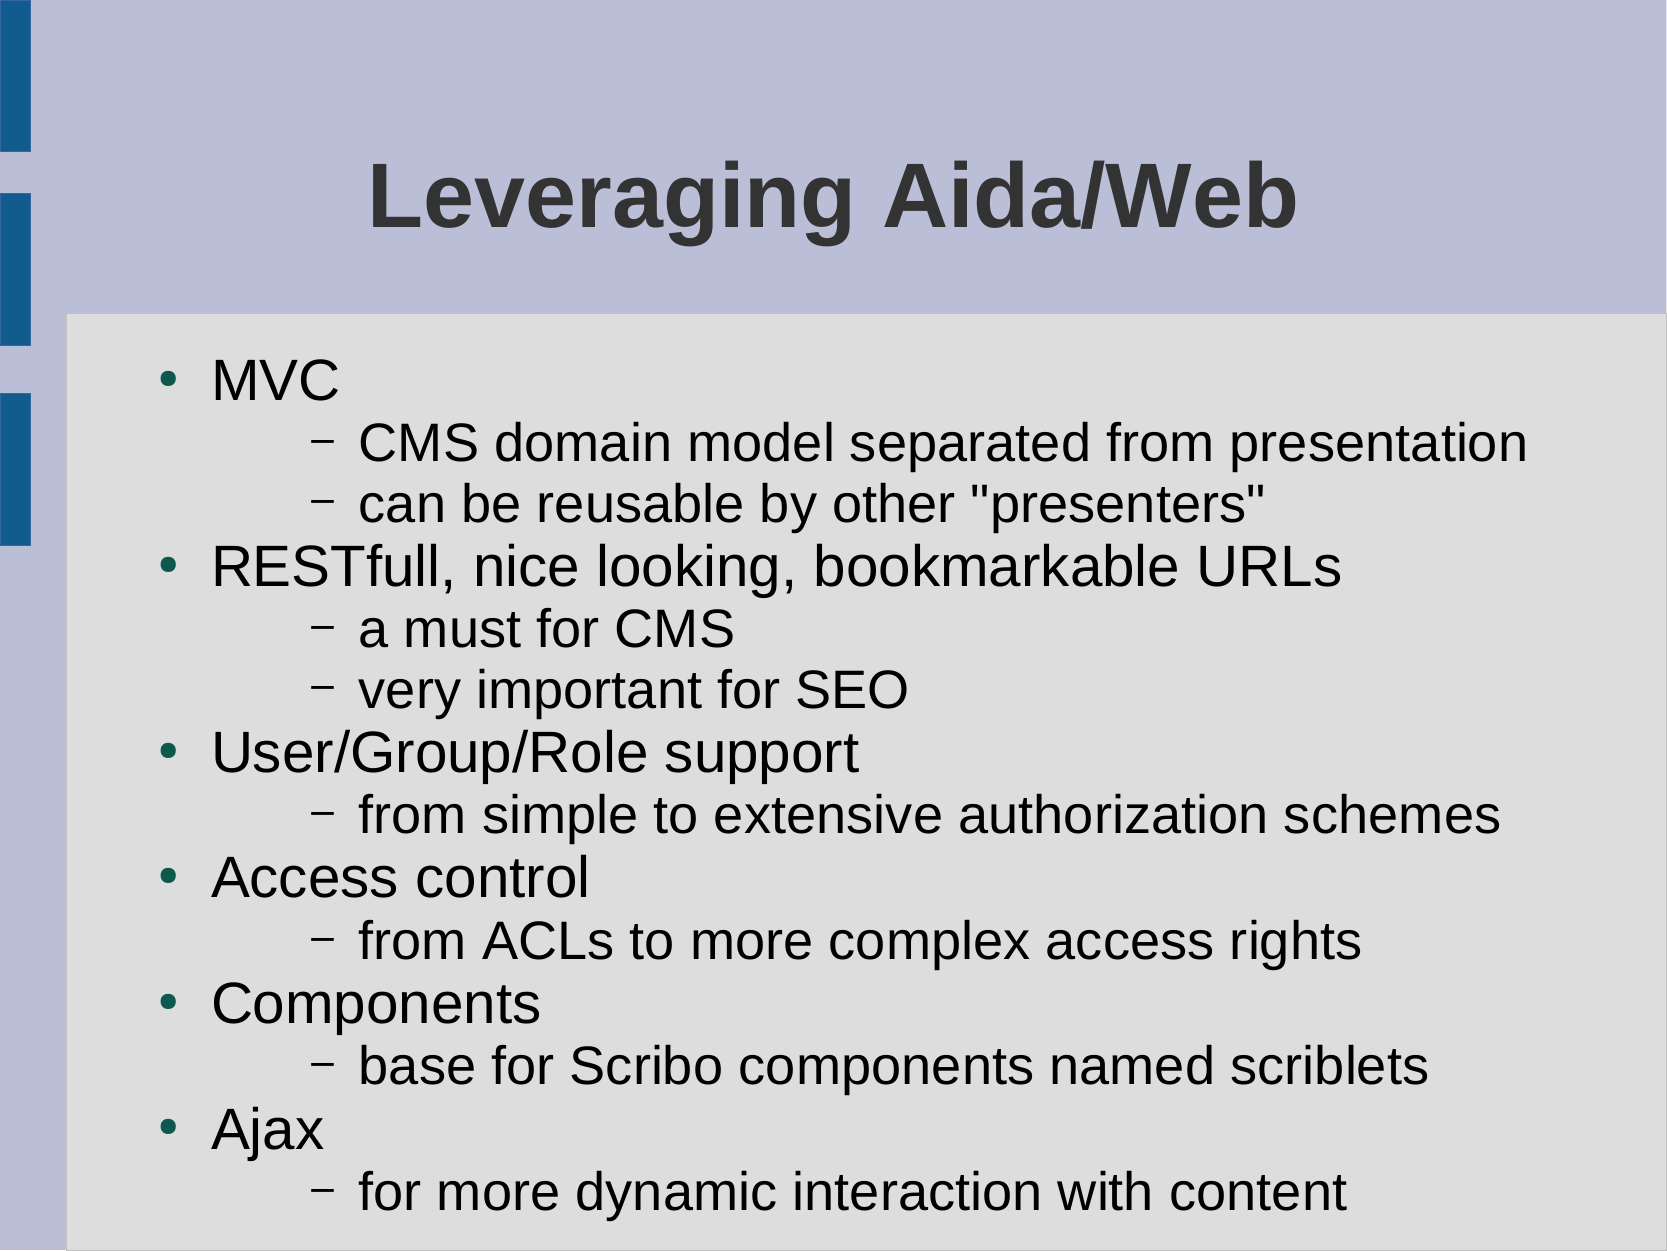

# Leveraging Aida/Web
MVC
CMS domain model separated from presentation
can be reusable by other "presenters"
RESTfull, nice looking, bookmarkable URLs
a must for CMS
very important for SEO
User/Group/Role support
from simple to extensive authorization schemes
Access control
from ACLs to more complex access rights
Components
base for Scribo components named scriblets
Ajax
for more dynamic interaction with content